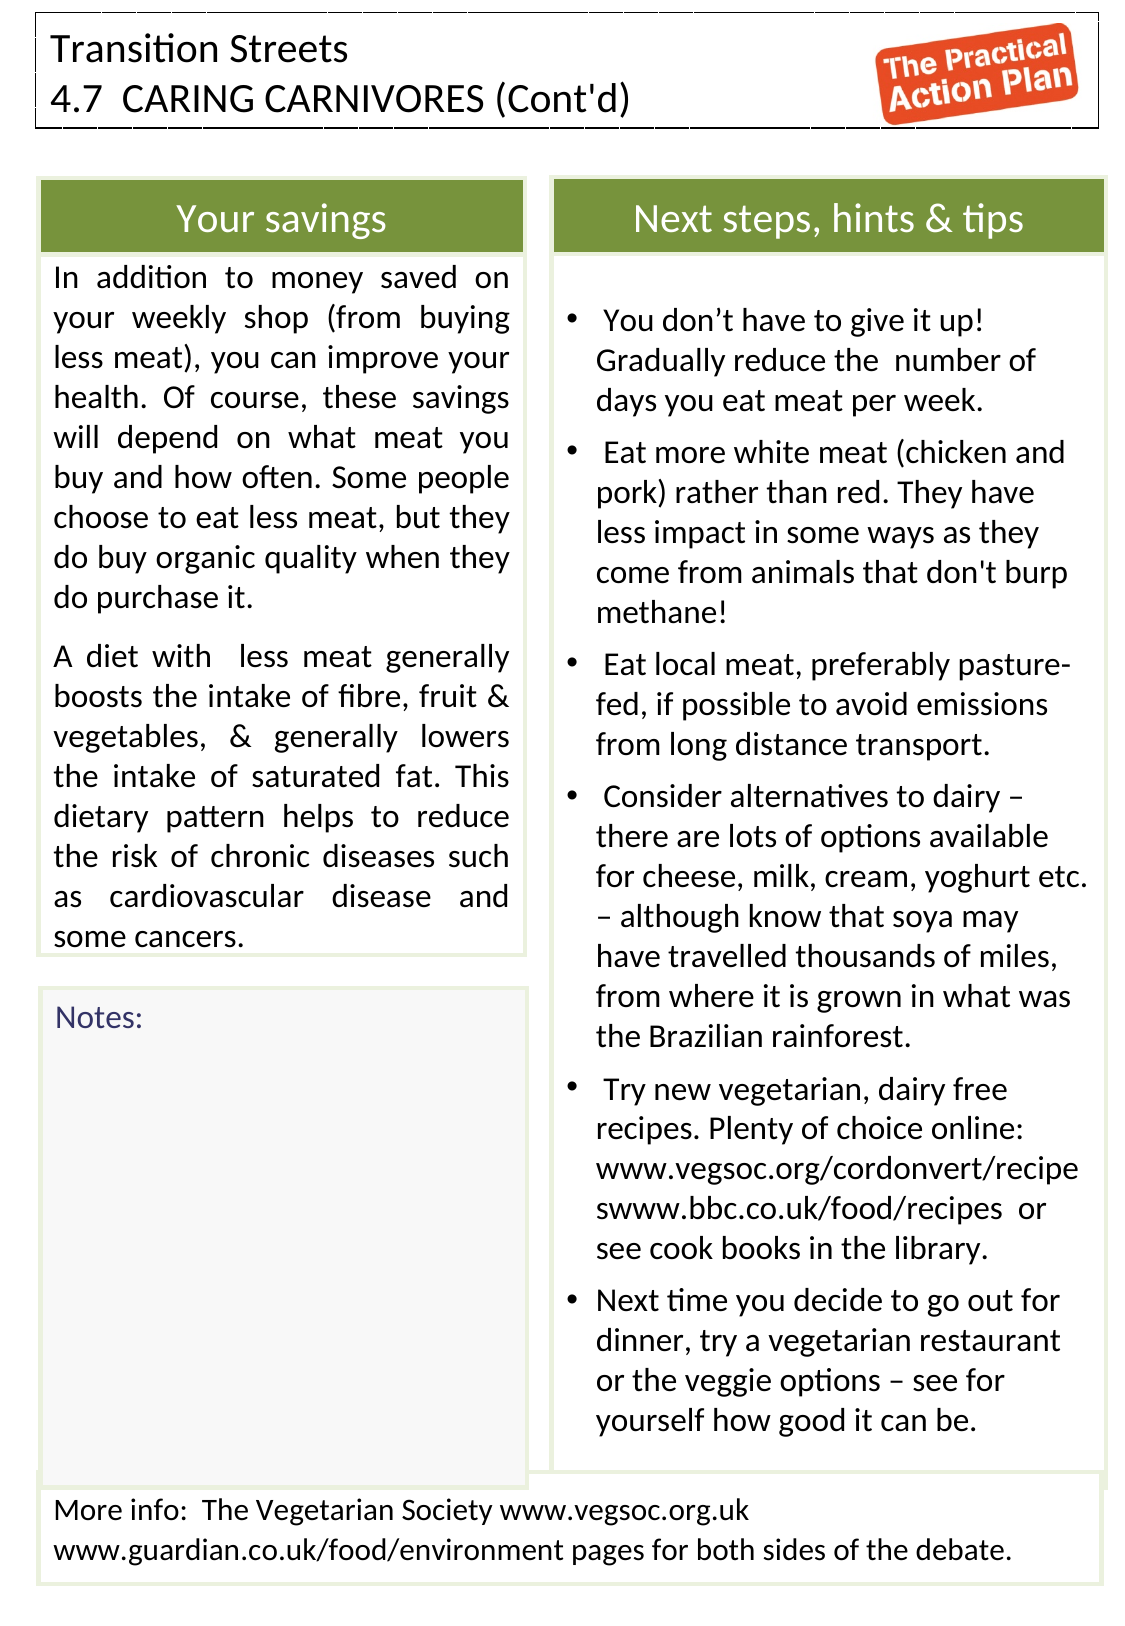

Transition Streets
4.7 CARING CARNIVORES (Cont'd)
Next steps, hints & tips
Your savings
 You don’t have to give it up! Gradually reduce the number of days you eat meat per week.
 Eat more white meat (chicken and pork) rather than red. They have less impact in some ways as they come from animals that don't burp methane!
 Eat local meat, preferably pasture-fed, if possible to avoid emissions from long distance transport.
 Consider alternatives to dairy – there are lots of options available for cheese, milk, cream, yoghurt etc. – although know that soya may have travelled thousands of miles, from where it is grown in what was the Brazilian rainforest.
 Try new vegetarian, dairy free recipes. Plenty of choice online: www.vegsoc.org/cordonvert/recipeswww.bbc.co.uk/food/recipes or see cook books in the library.
Next time you decide to go out for dinner, try a vegetarian restaurant or the veggie options – see for yourself how good it can be.
In addition to money saved on your weekly shop (from buying less meat), you can improve your health. Of course, these savings will depend on what meat you buy and how often. Some people choose to eat less meat, but they do buy organic quality when they do purchase it.
A diet with less meat generally boosts the intake of fibre, fruit & vegetables, & generally lowers the intake of saturated fat. This dietary pattern helps to reduce the risk of chronic diseases such as cardiovascular disease and some cancers.
Notes:
More info: The Vegetarian Society www.vegsoc.org.uk www.guardian.co.uk/food/environment pages for both sides of the debate.